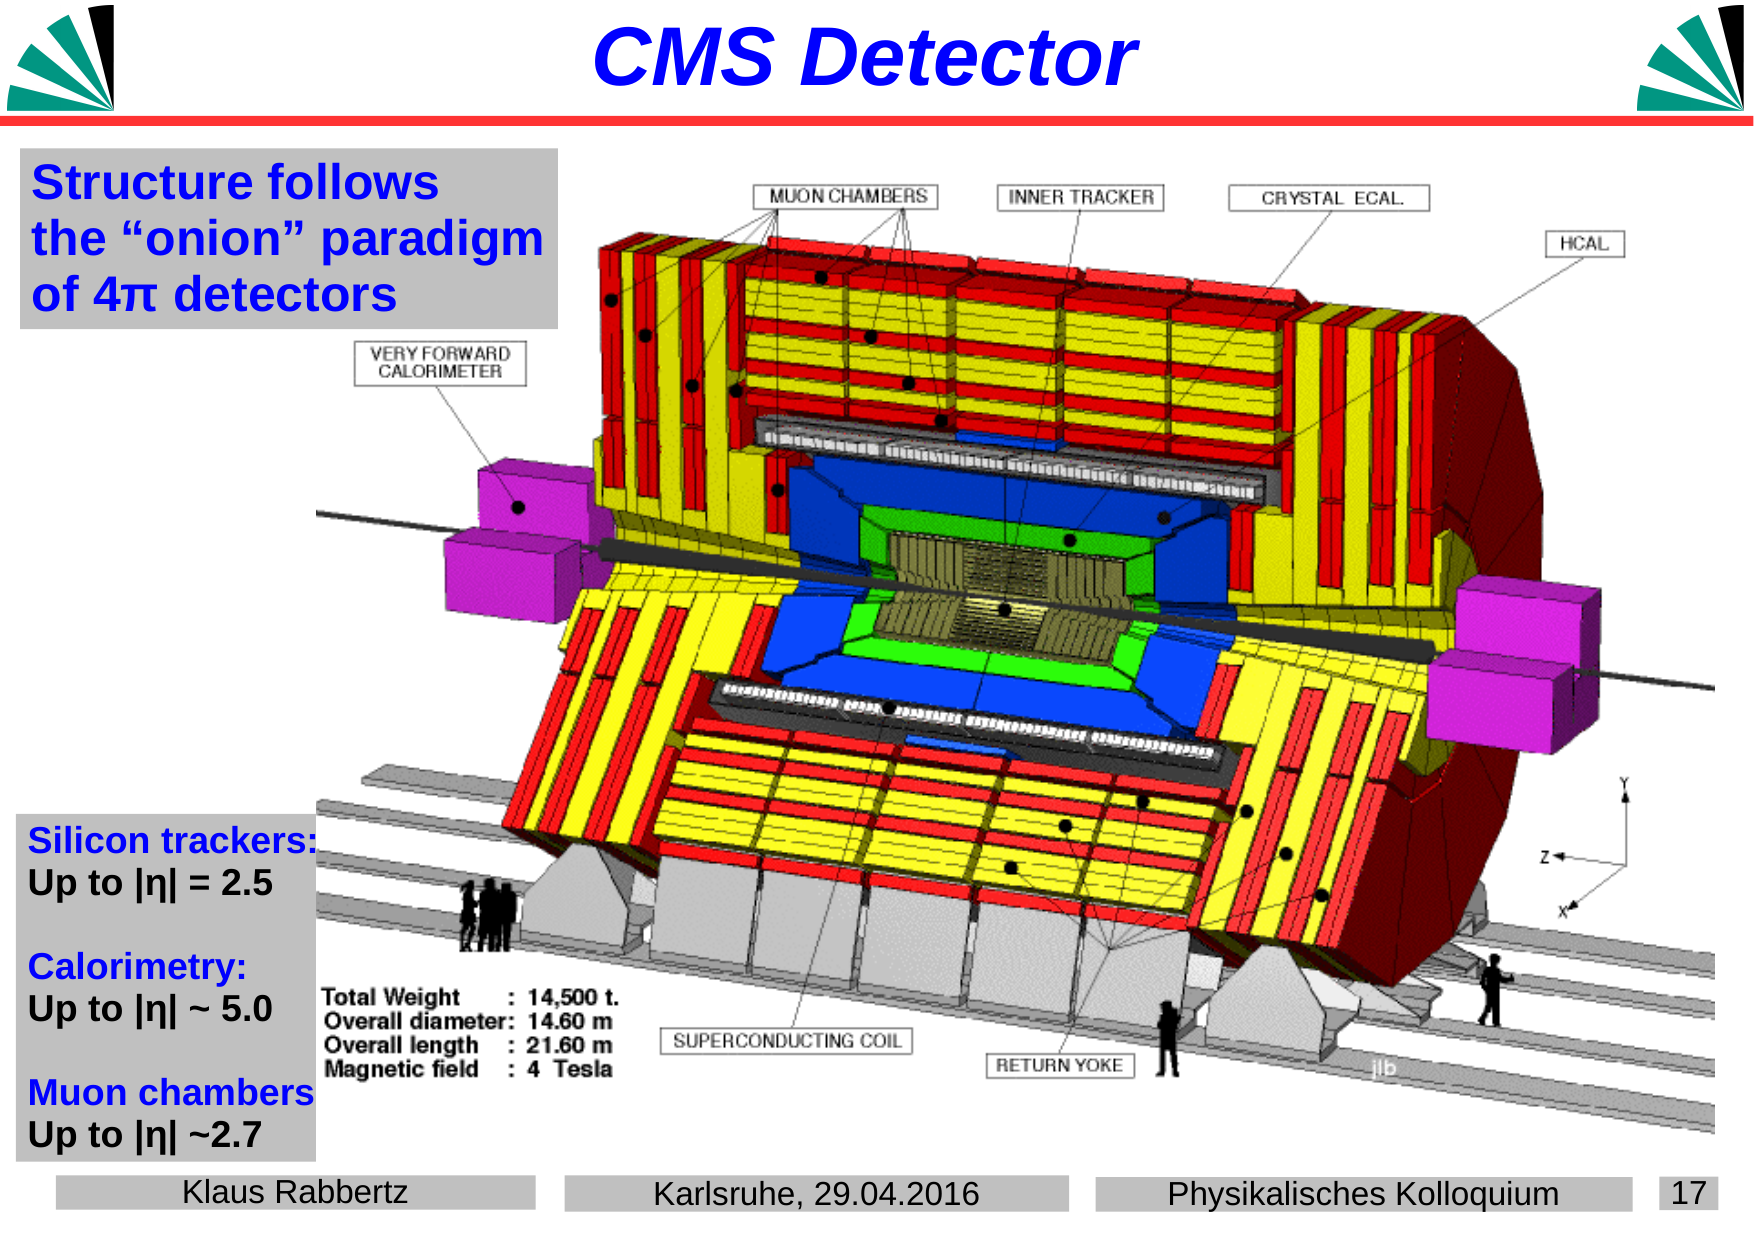

# CMS Detector
Structure follows
the “onion” paradigm
of 4π detectors
Silicon trackers:
Up to |η| = 2.5
Calorimetry:
Up to |η| ~ 5.0
Muon chambers:
Up to |η| ~2.7